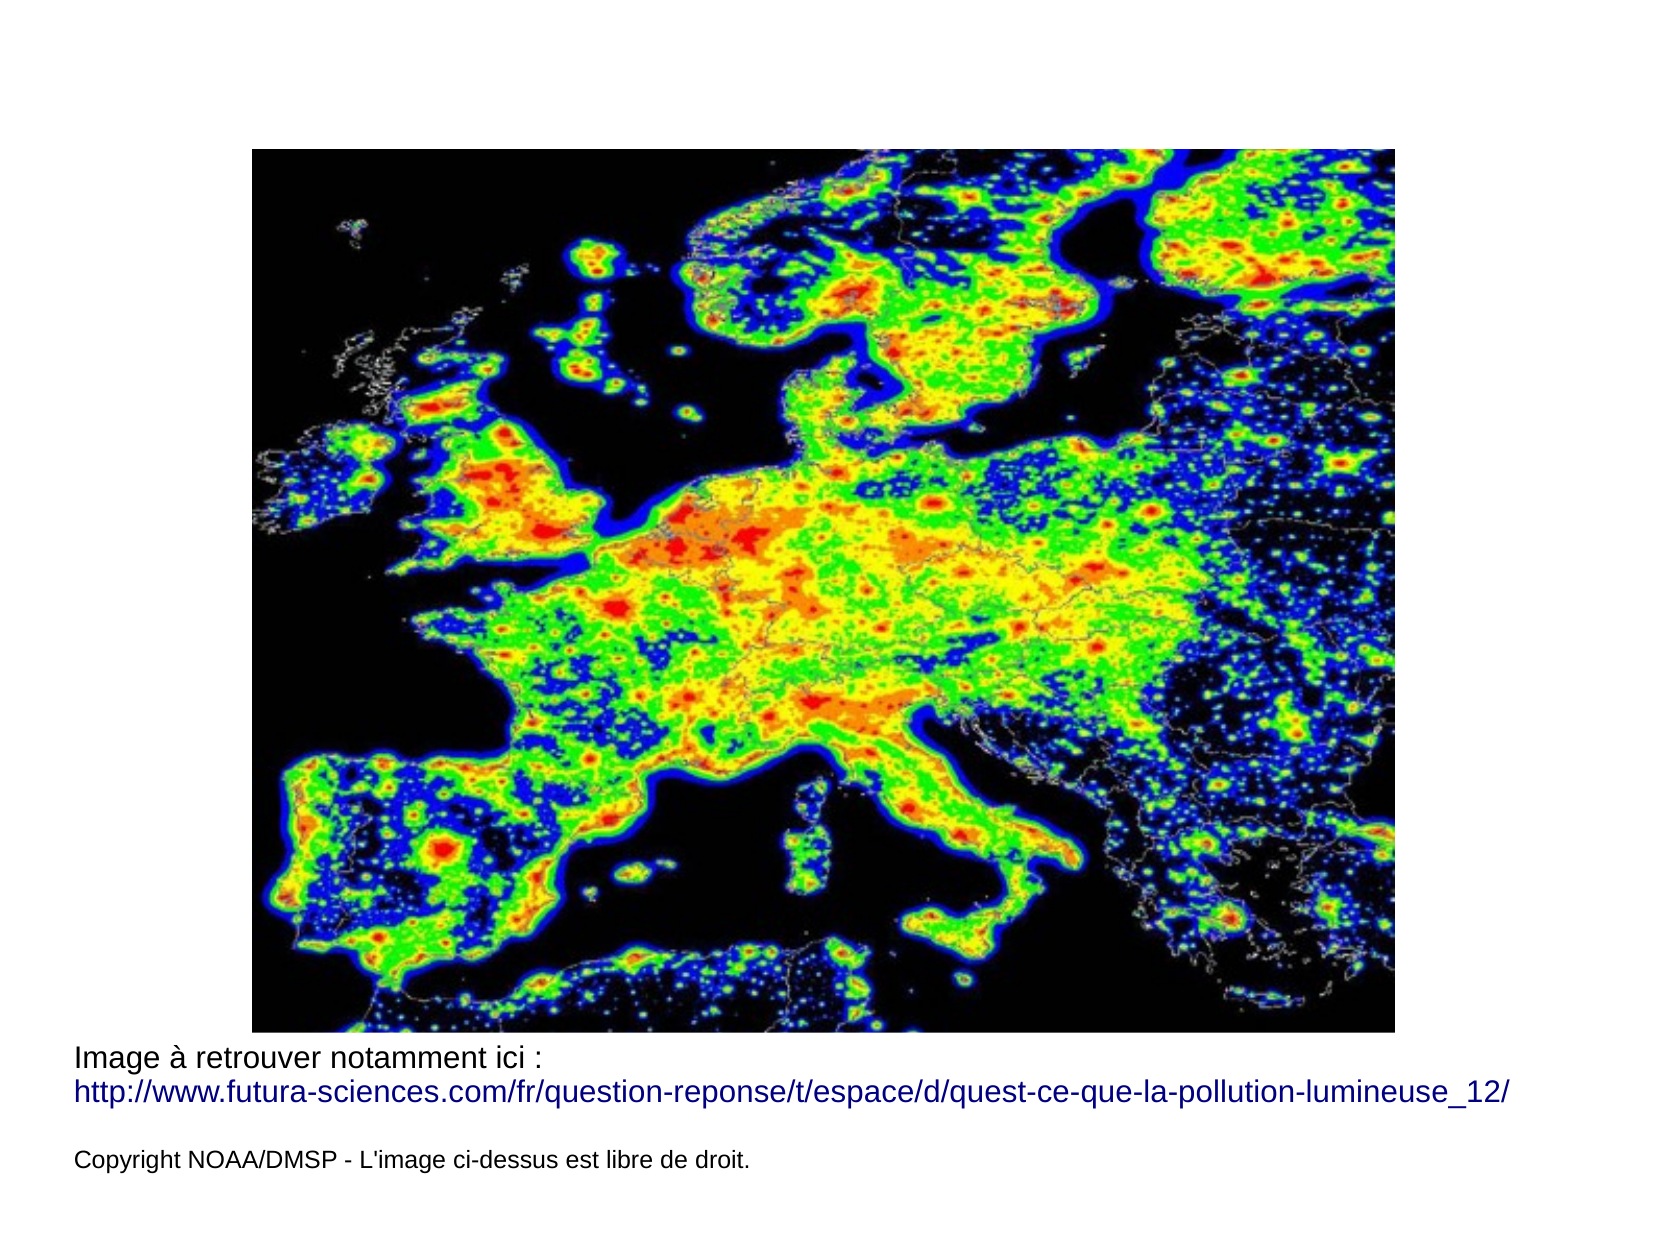

Image à retrouver notamment ici :
http://www.futura-sciences.com/fr/question-reponse/t/espace/d/quest-ce-que-la-pollution-lumineuse_12/
Copyright NOAA/DMSP - L'image ci-dessus est libre de droit.